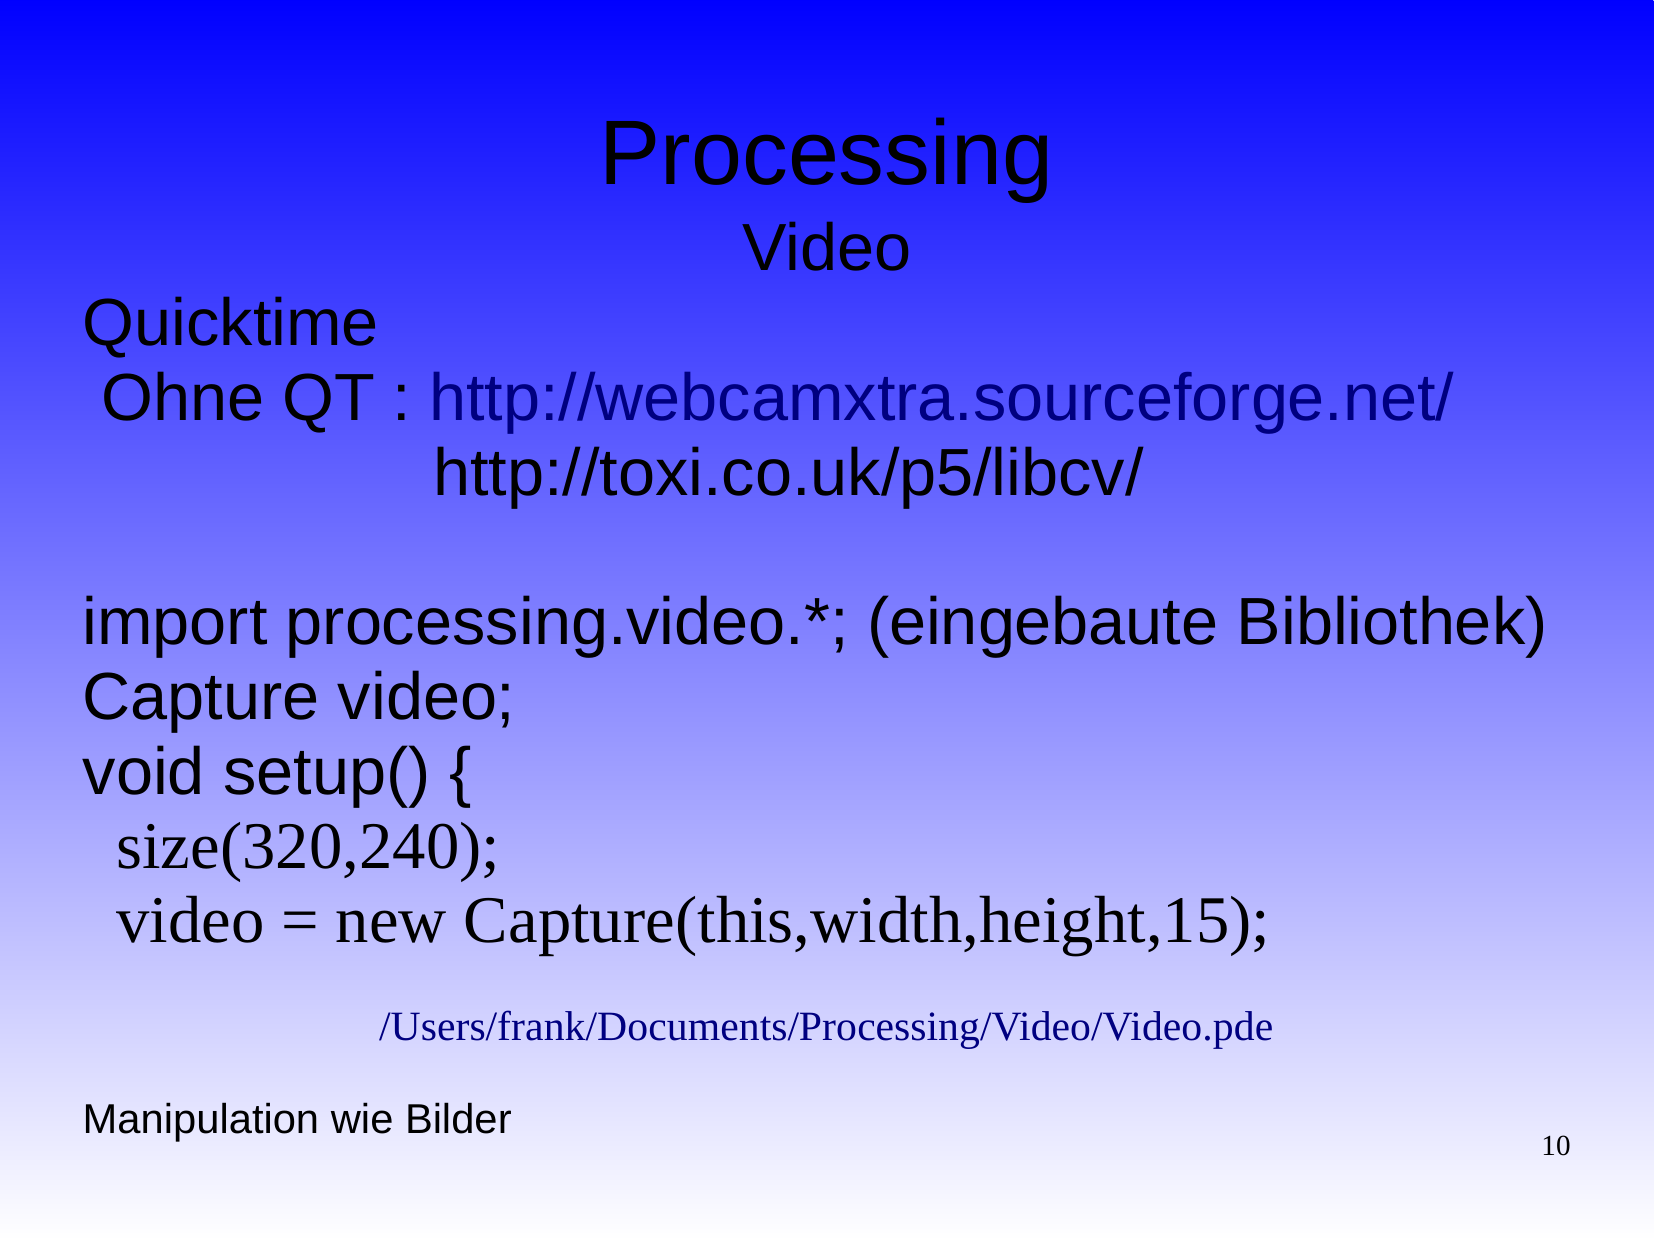

# Processing
Video
Quicktime
 Ohne QT : http://webcamxtra.sourceforge.net/
				 http://toxi.co.uk/p5/libcv/
import processing.video.*; (eingebaute Bibliothek)
Capture video;
void setup() {
 size(320,240);
 video = new Capture(this,width,height,15);
/Users/frank/Documents/Processing/Video/Video.pde
Manipulation wie Bilder
10